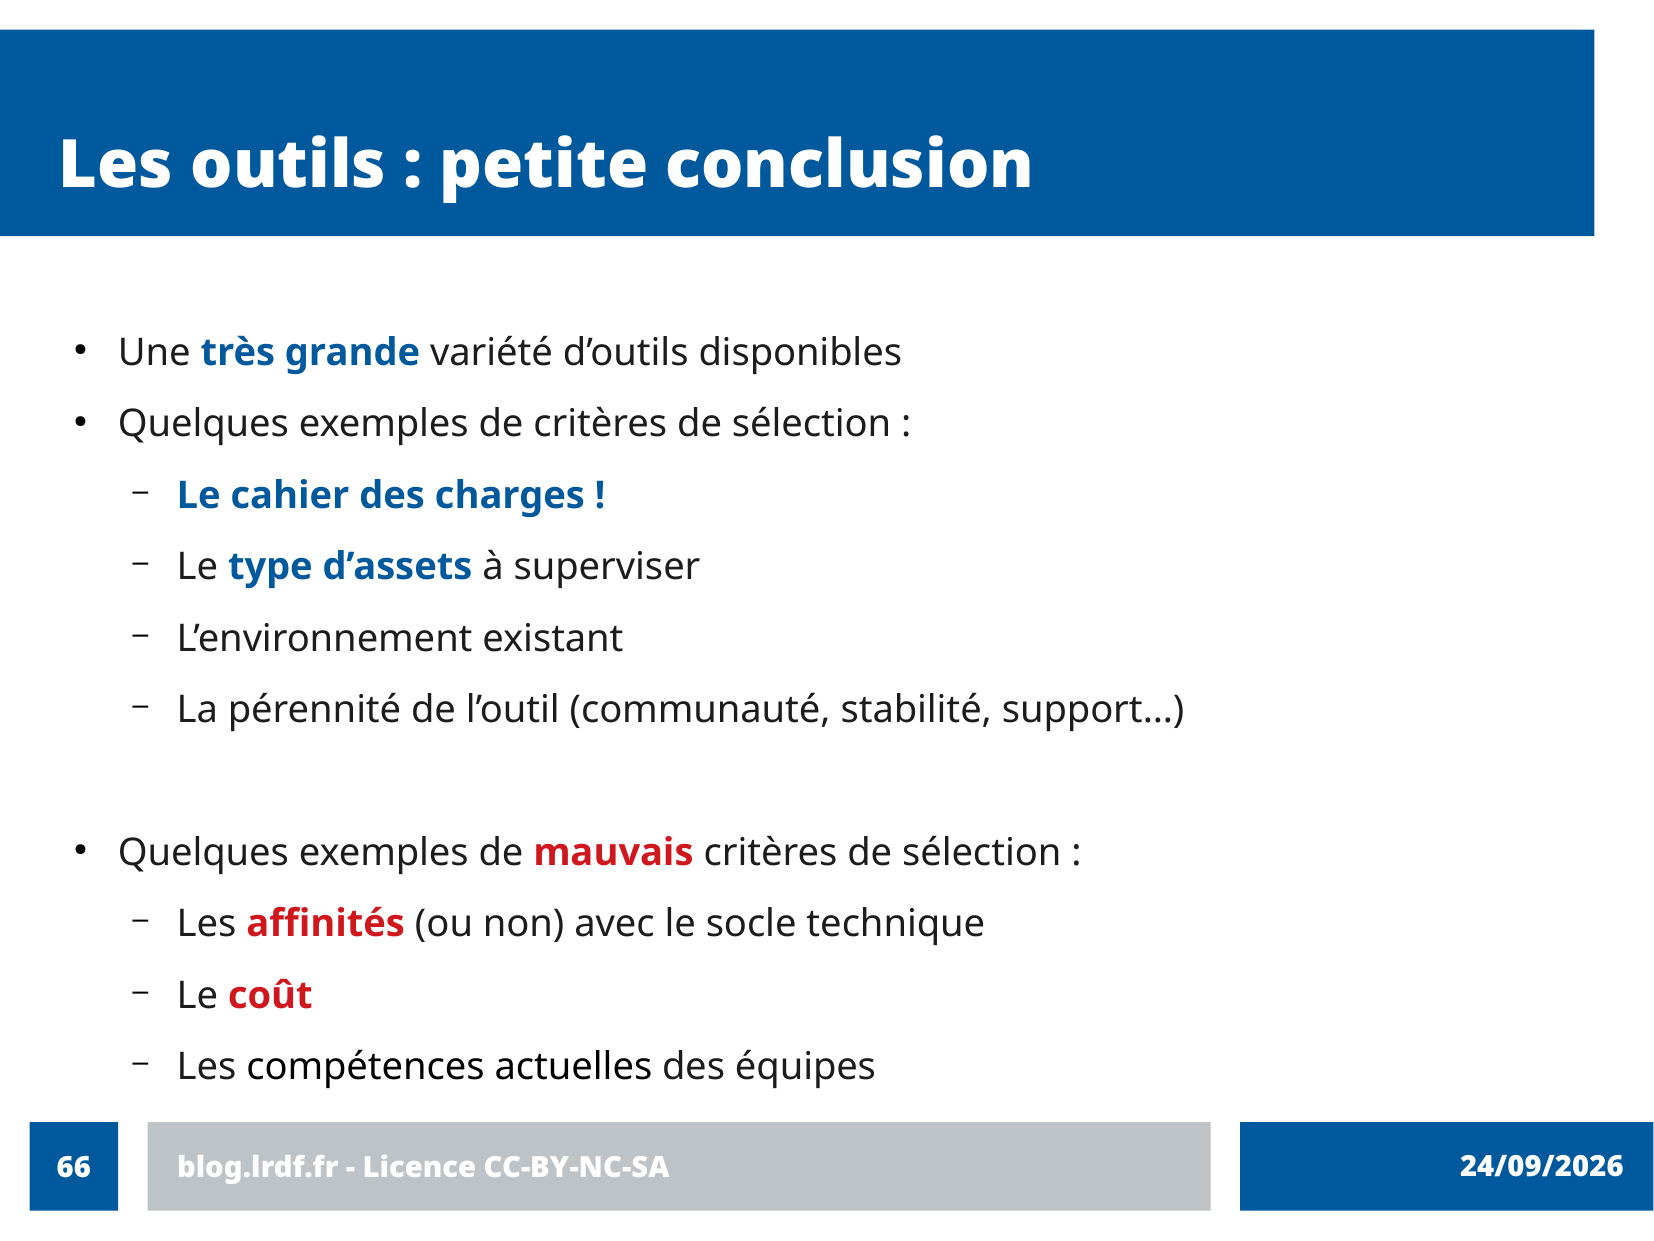

# Les outils : petite conclusion
Une très grande variété d’outils disponibles
Quelques exemples de critères de sélection :
Le cahier des charges !
Le type d’assets à superviser
L’environnement existant
La pérennité de l’outil (communauté, stabilité, support…)
Quelques exemples de mauvais critères de sélection :
Les affinités (ou non) avec le socle technique
Le coût
Les compétences actuelles des équipes
66
blog.lrdf.fr - Licence CC-BY-NC-SA